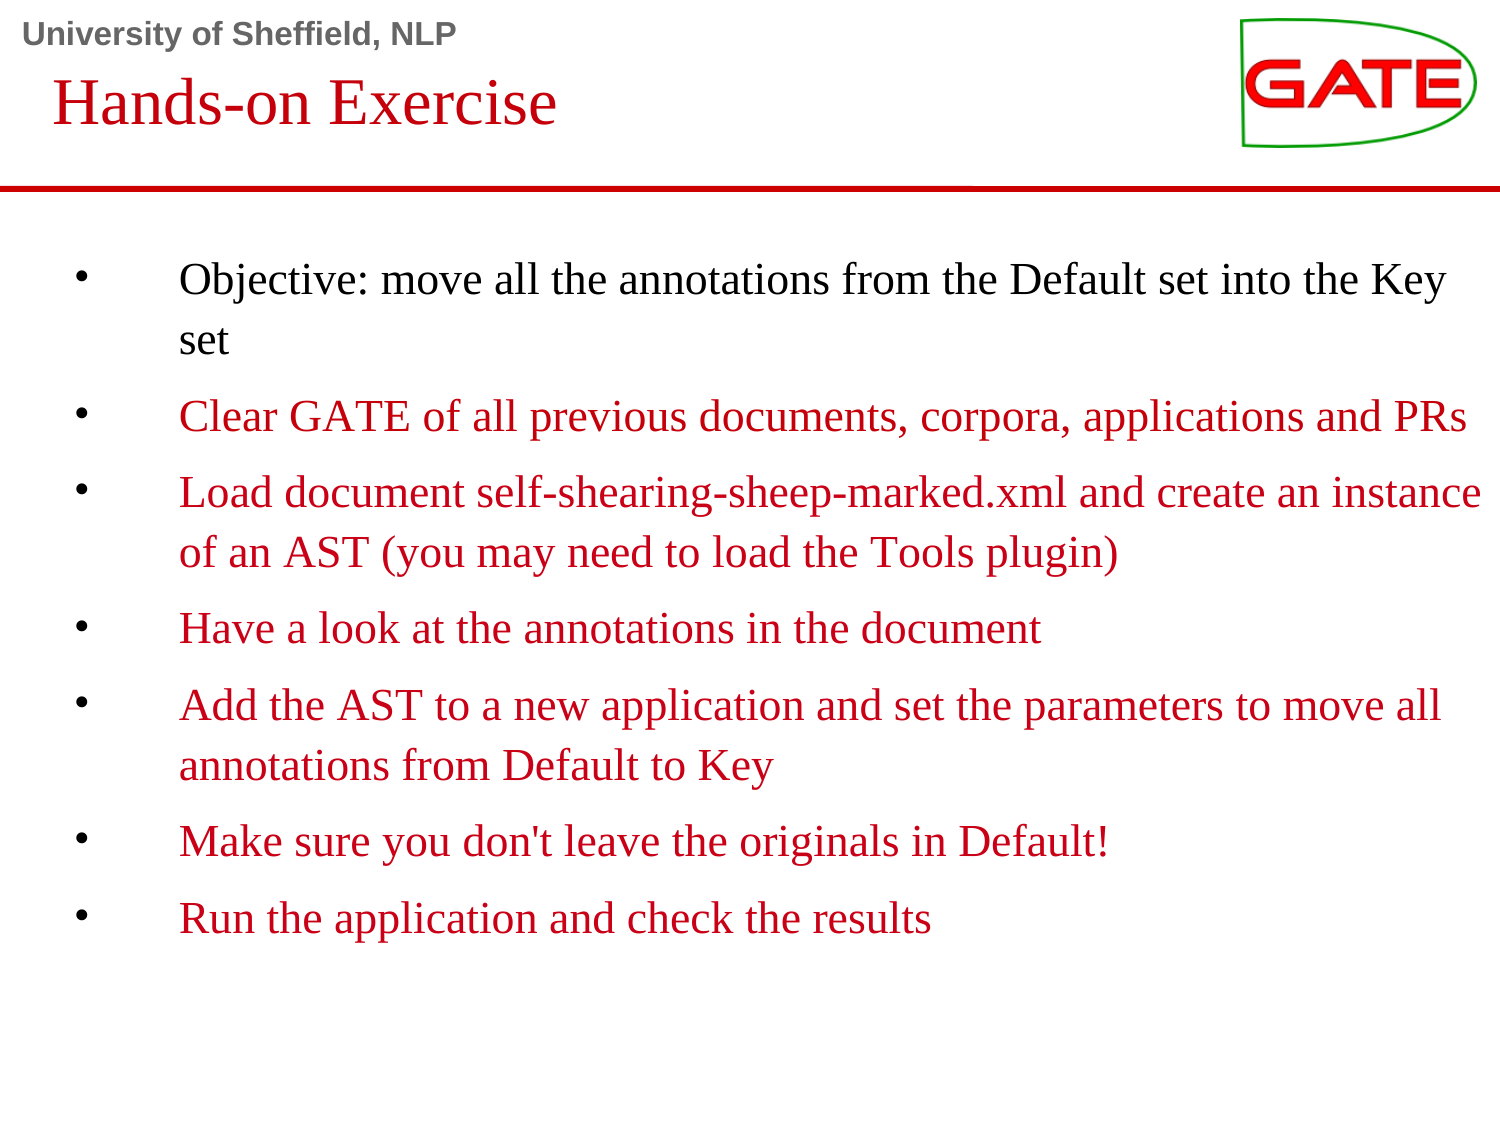

# Hands-on Exercise
Objective: move all the annotations from the Default set into the Key set
Clear GATE of all previous documents, corpora, applications and PRs
Load document self-shearing-sheep-marked.xml and create an instance of an AST (you may need to load the Tools plugin)
Have a look at the annotations in the document
Add the AST to a new application and set the parameters to move all annotations from Default to Key
Make sure you don't leave the originals in Default!
Run the application and check the results